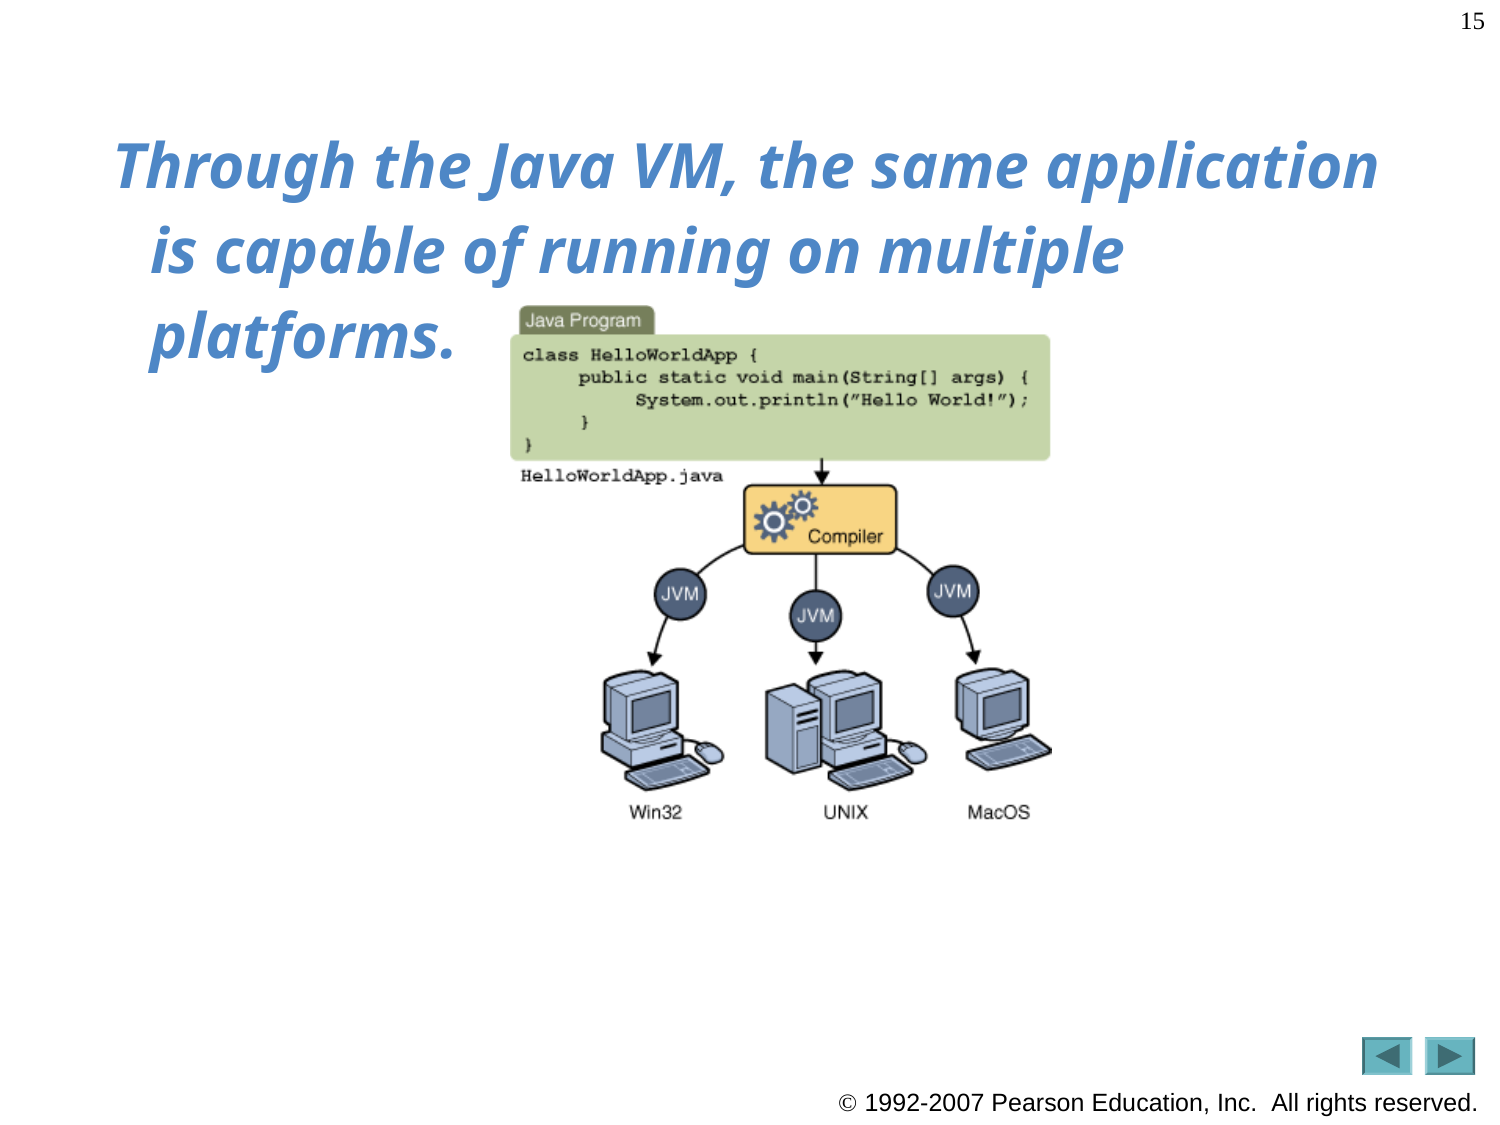

15
Through the Java VM, the same application is capable of running on multiple platforms.
#